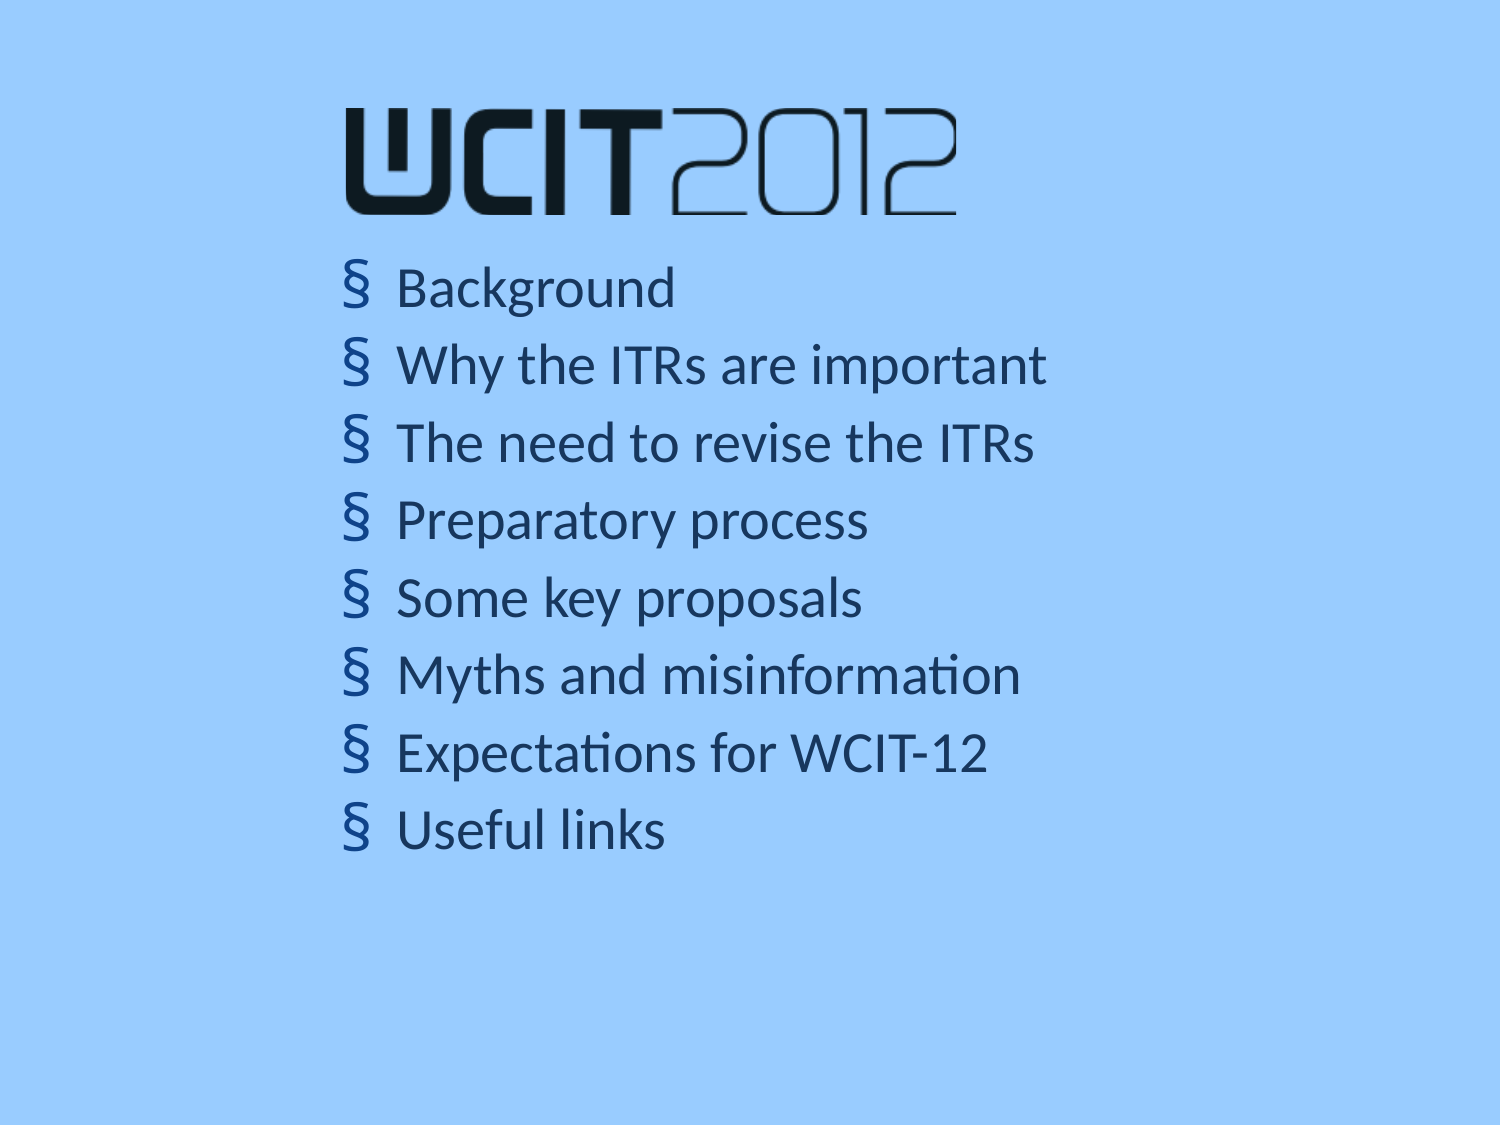

Background
Why the ITRs are important
The need to revise the ITRs
Preparatory process
Some key proposals
Myths and misinformation
Expectations for WCIT-12
Useful links